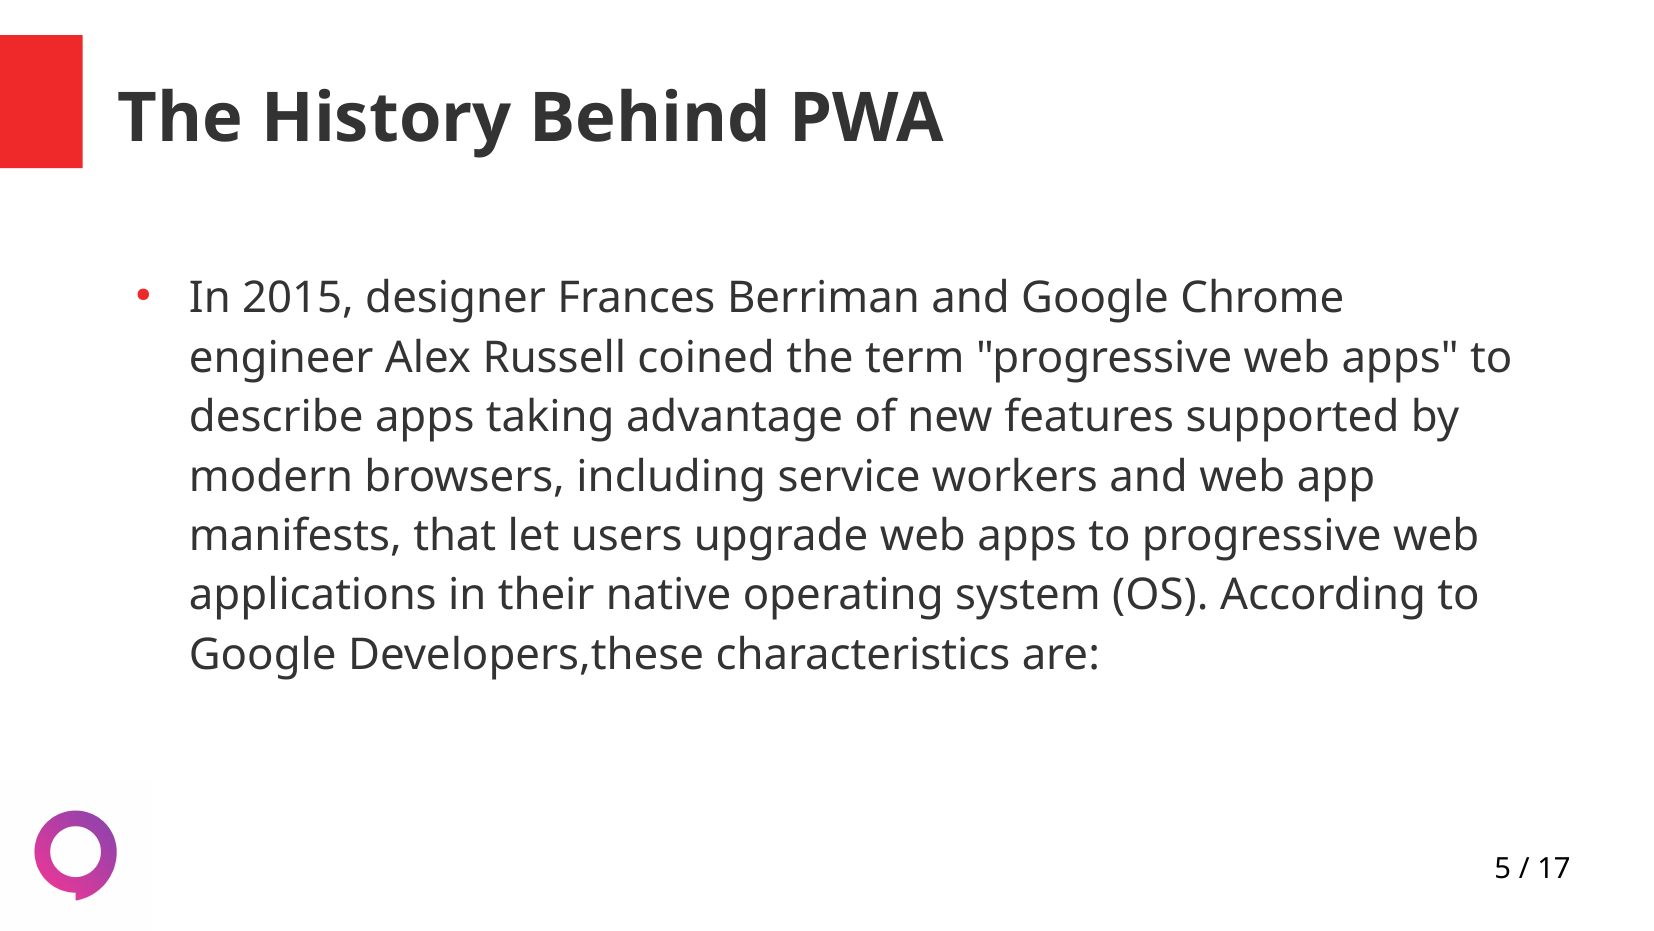

# The History Behind PWA
In 2015, designer Frances Berriman and Google Chrome engineer Alex Russell coined the term "progressive web apps" to describe apps taking advantage of new features supported by modern browsers, including service workers and web app manifests, that let users upgrade web apps to progressive web applications in their native operating system (OS). According to Google Developers,these characteristics are:
5